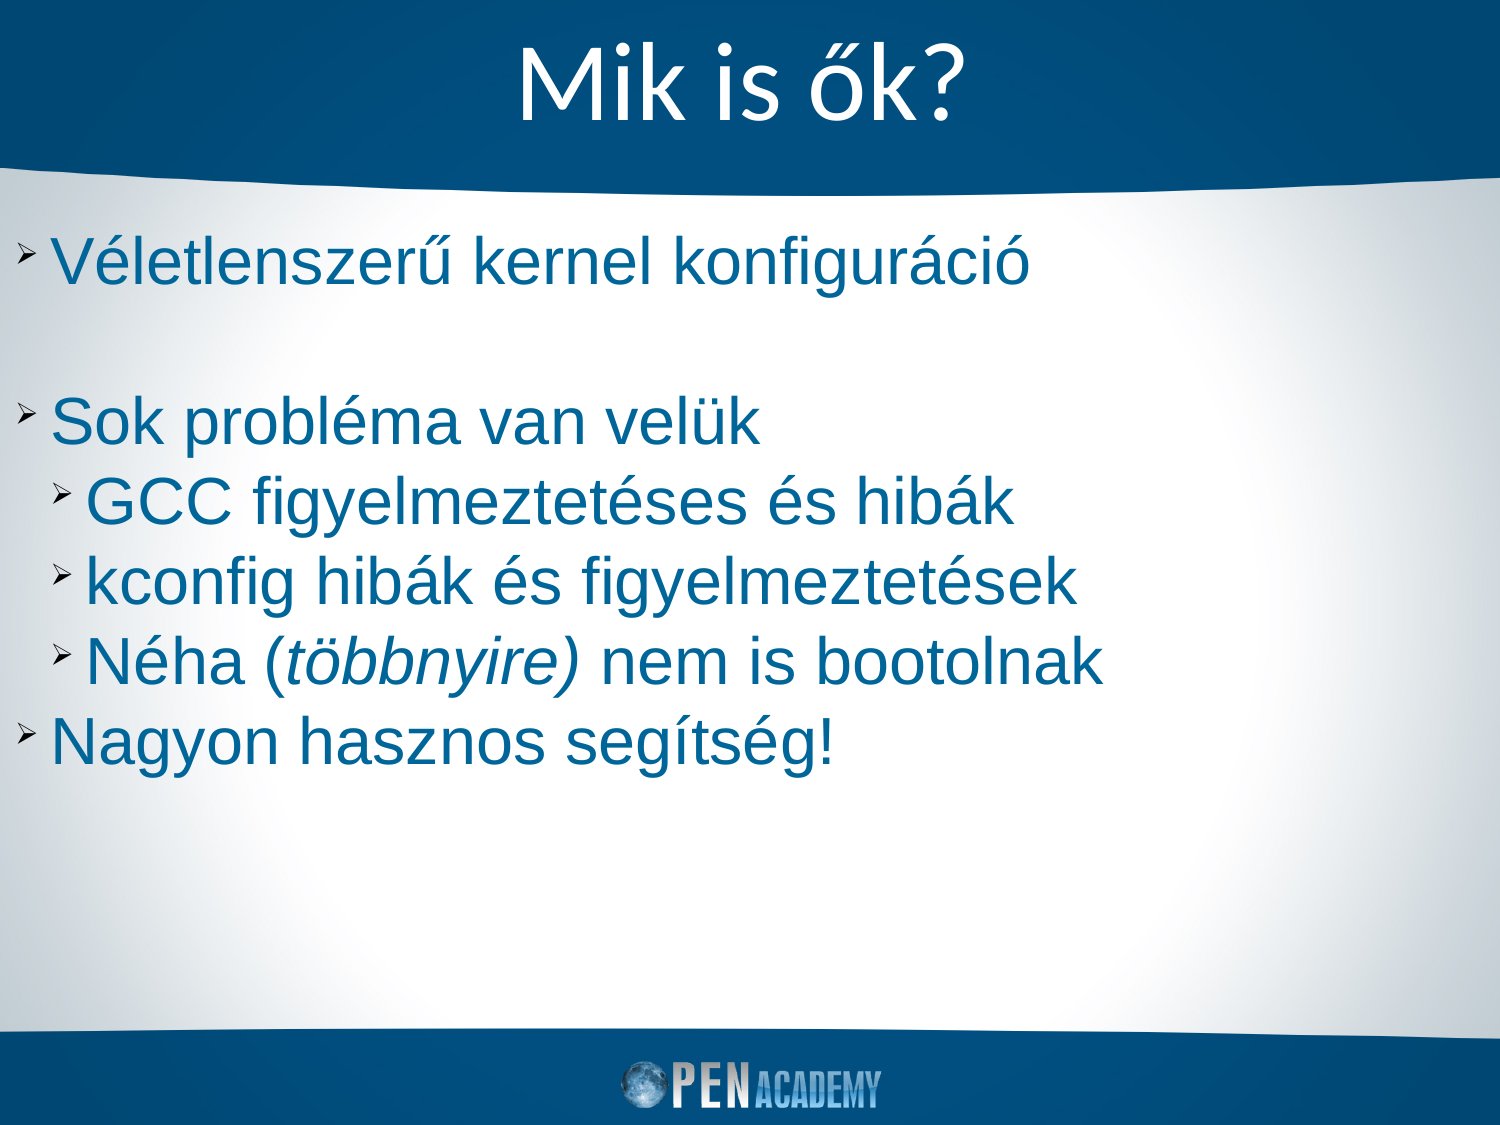

# Mik is ők?
Véletlenszerű kernel konfiguráció
Sok probléma van velük
GCC figyelmeztetéses és hibák
kconfig hibák és figyelmeztetések
Néha (többnyire) nem is bootolnak
Nagyon hasznos segítség!